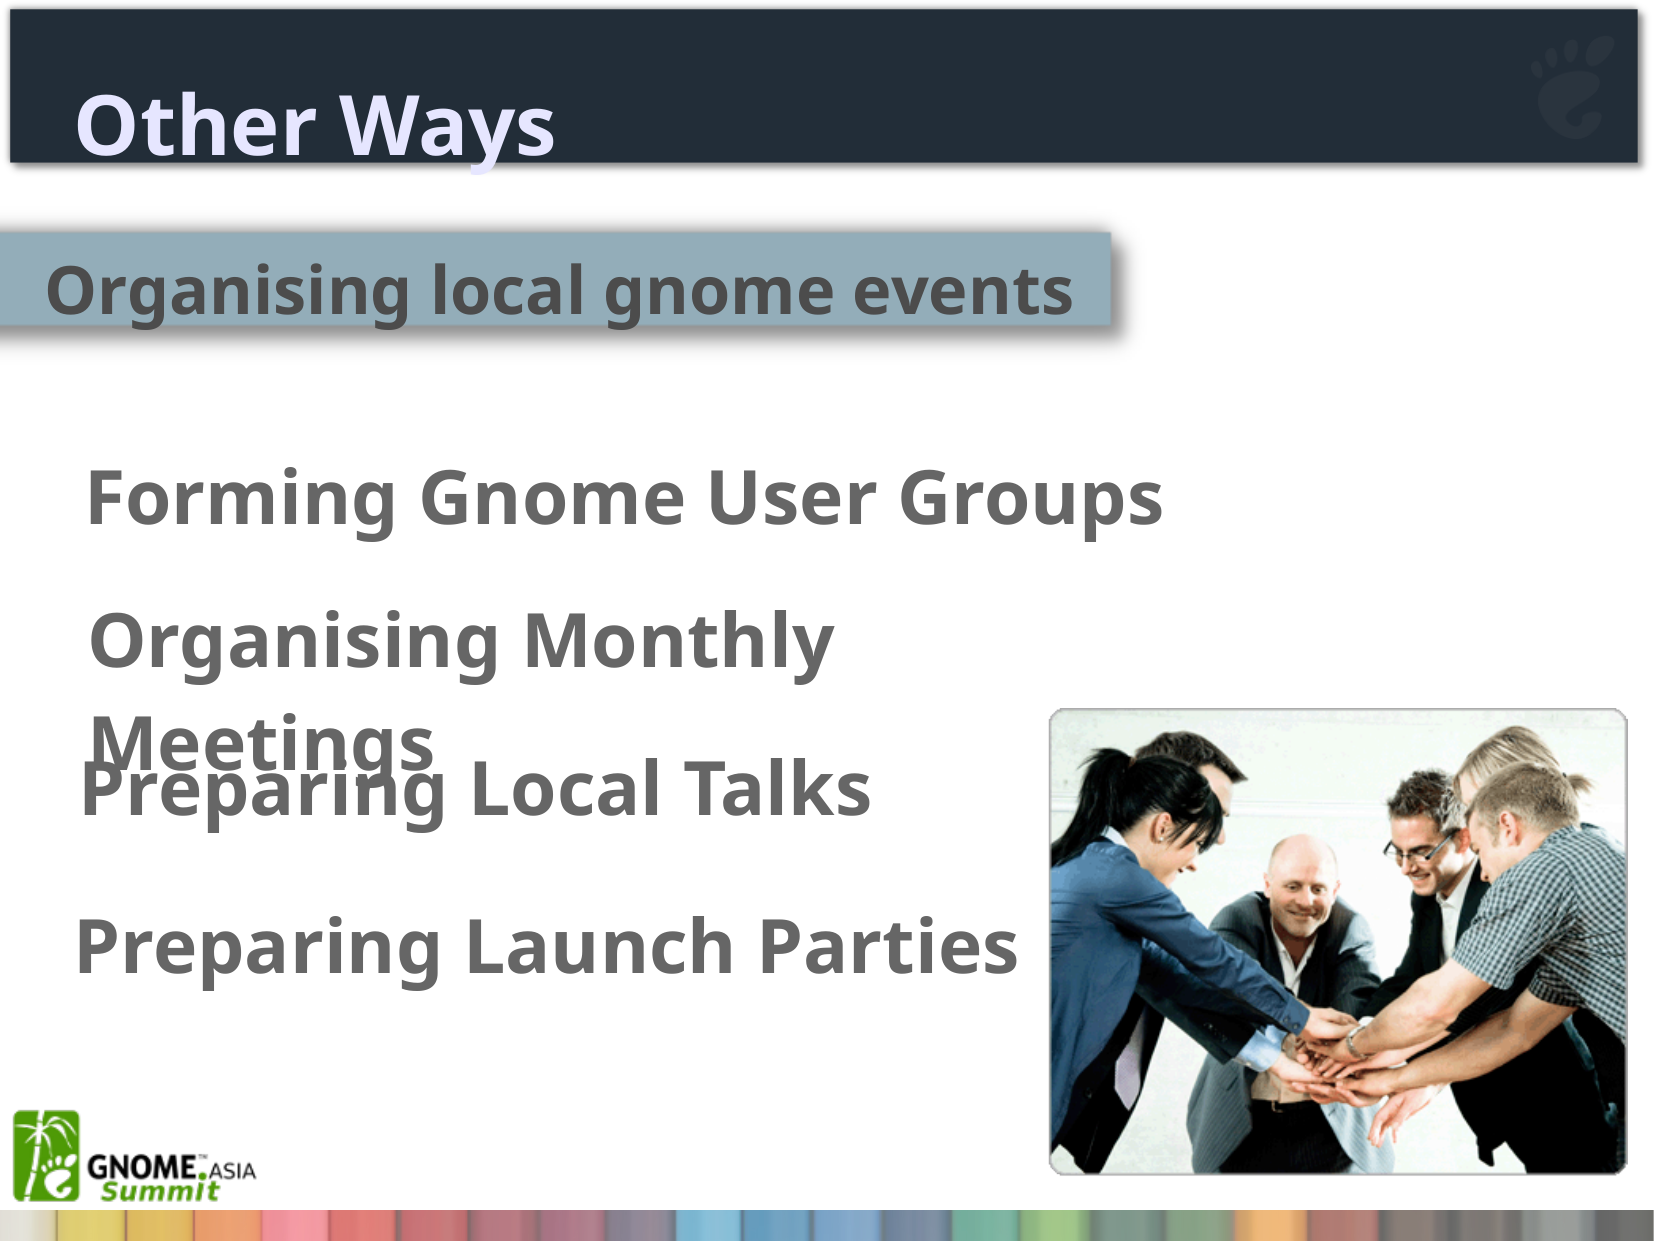

Other Ways
Organising local gnome events
Forming Gnome User Groups
Organising Monthly Meetings
Preparing Local Talks
Preparing Launch Parties